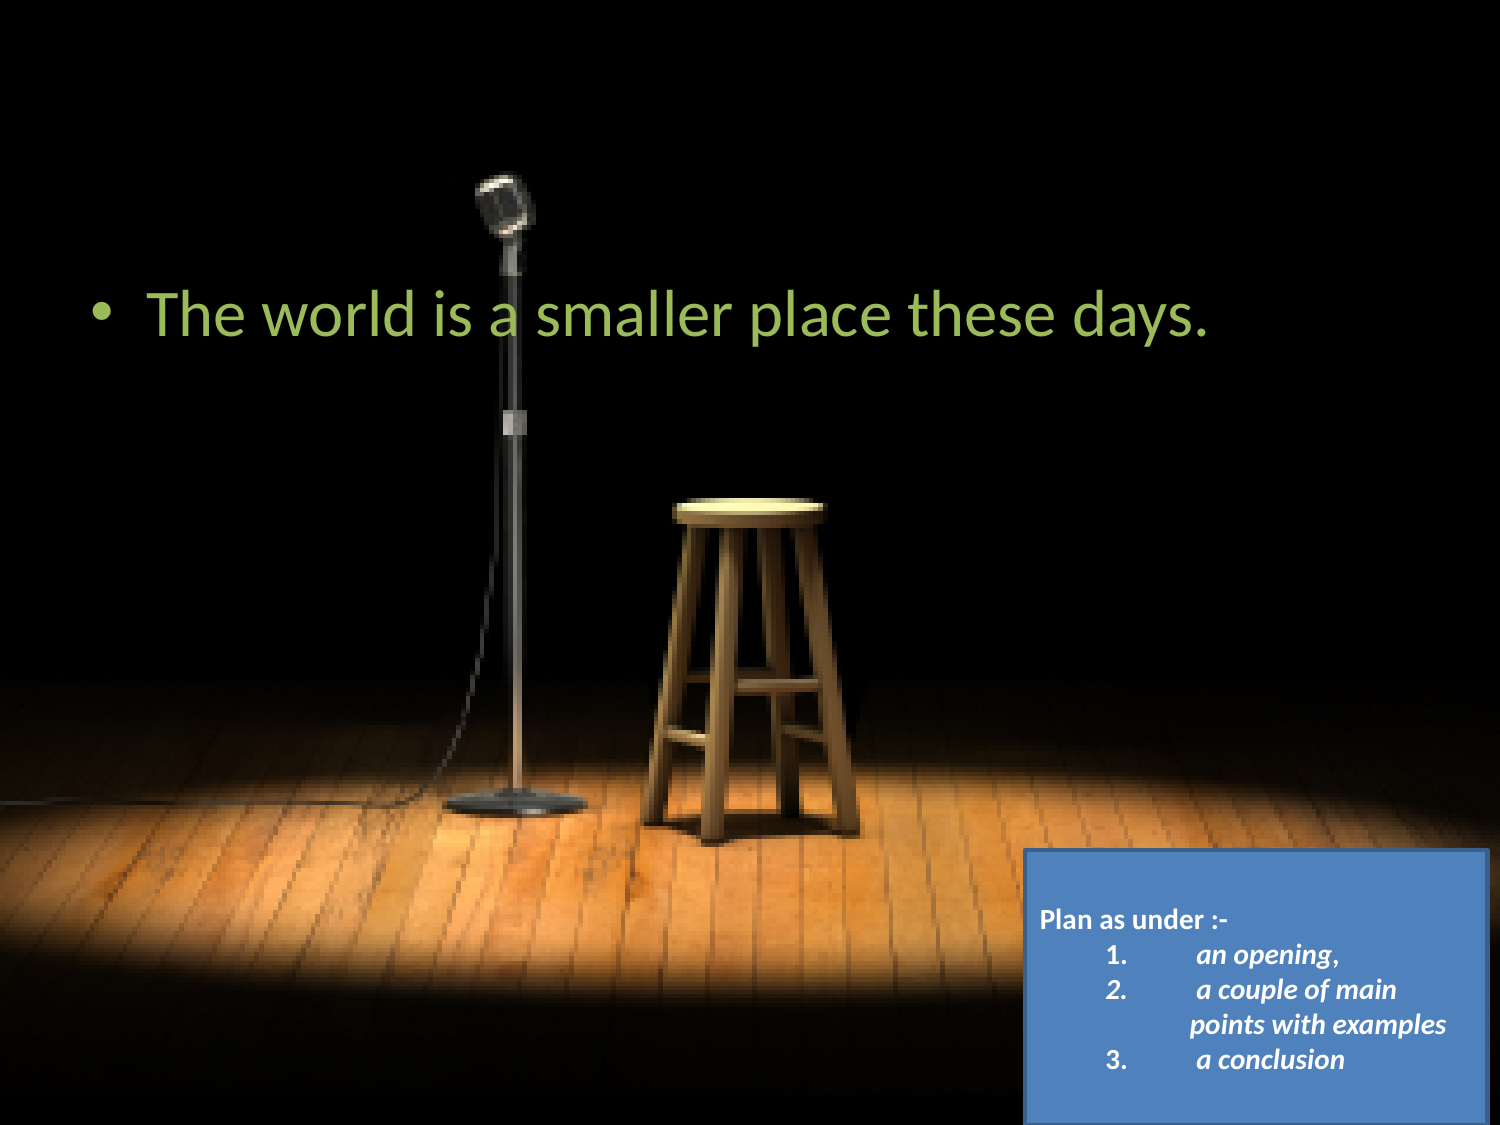

# 10
The world is a smaller place these days.
Plan as under :-
 an opening,
 a couple of main points with examples
 a conclusion